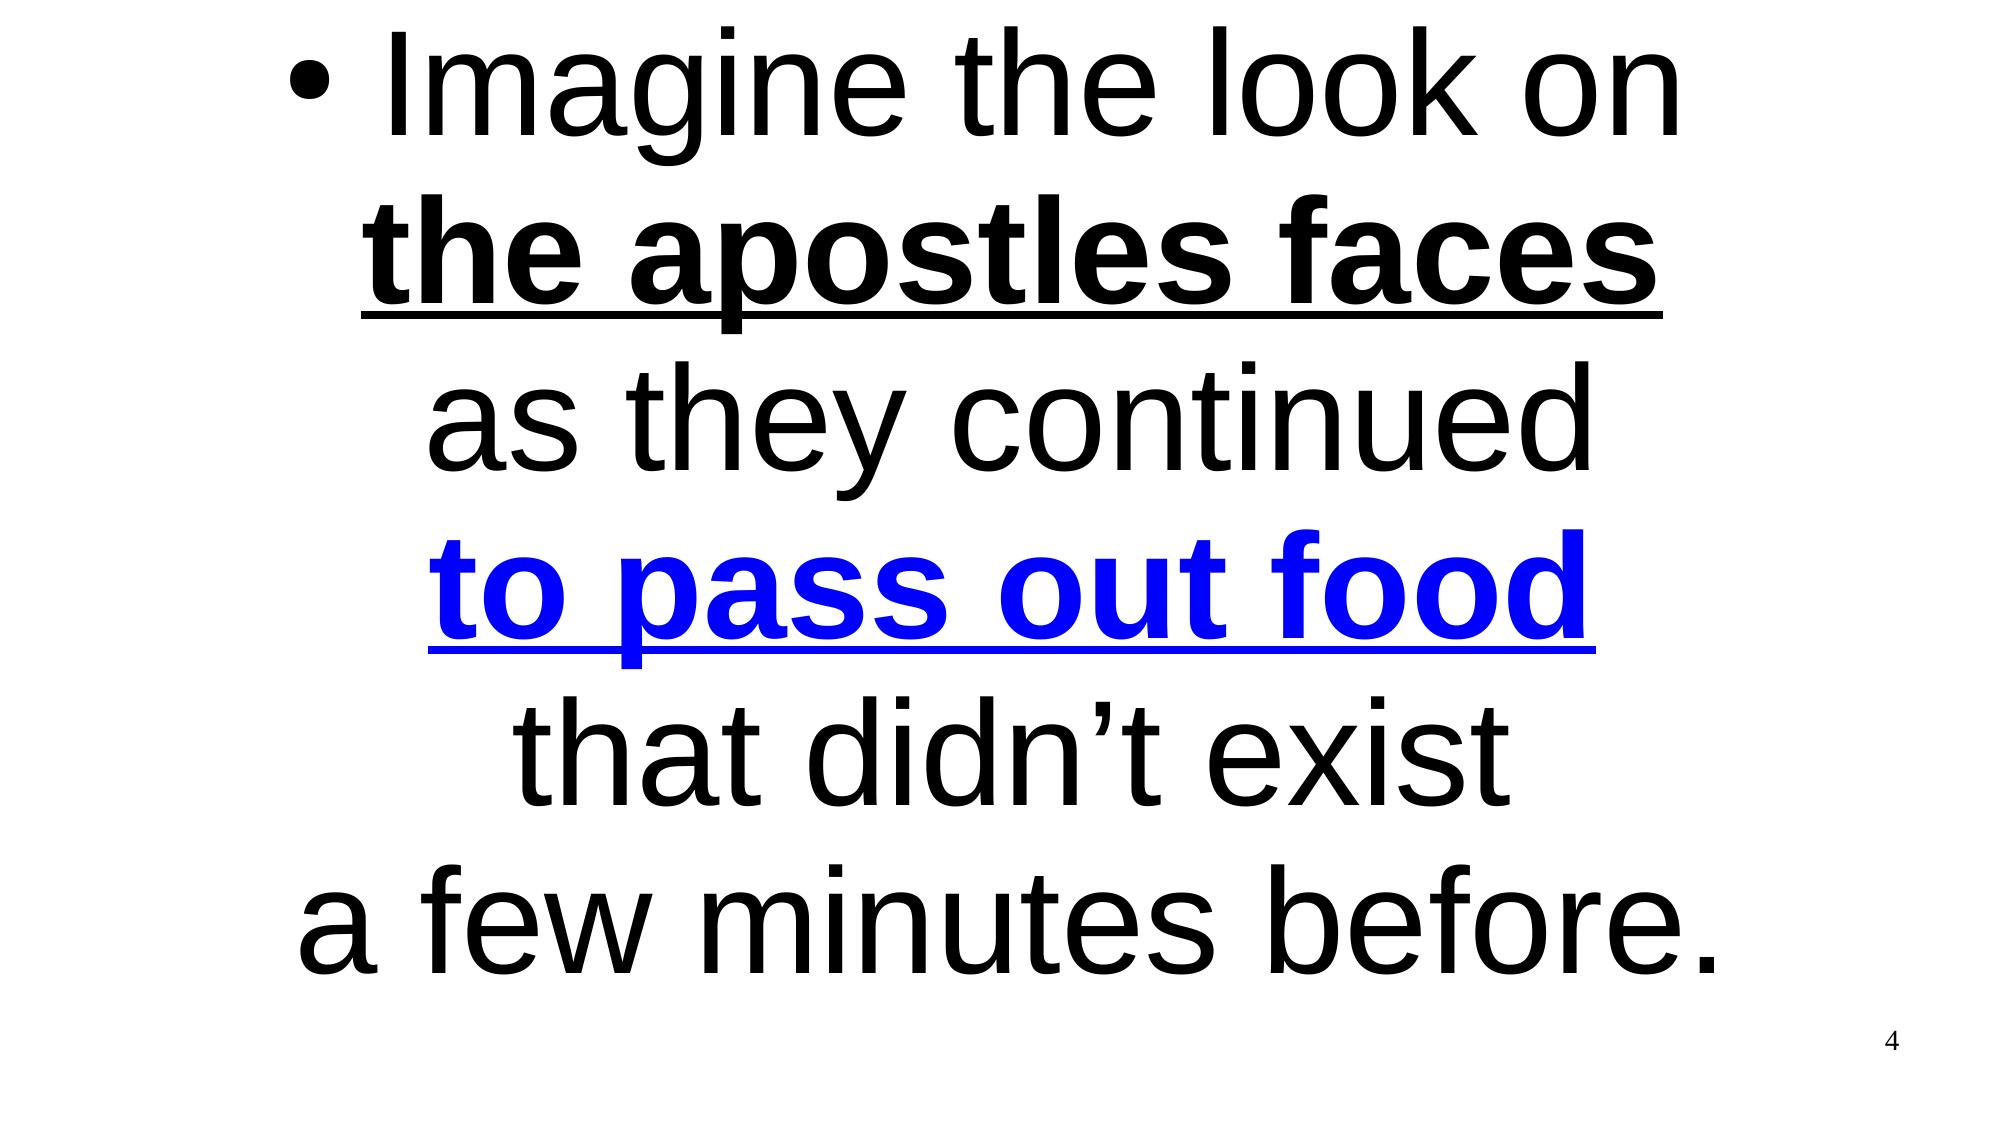

# Imagine the look on the apostles faces as they continued to pass out food that didn’t exist a few minutes before.
4